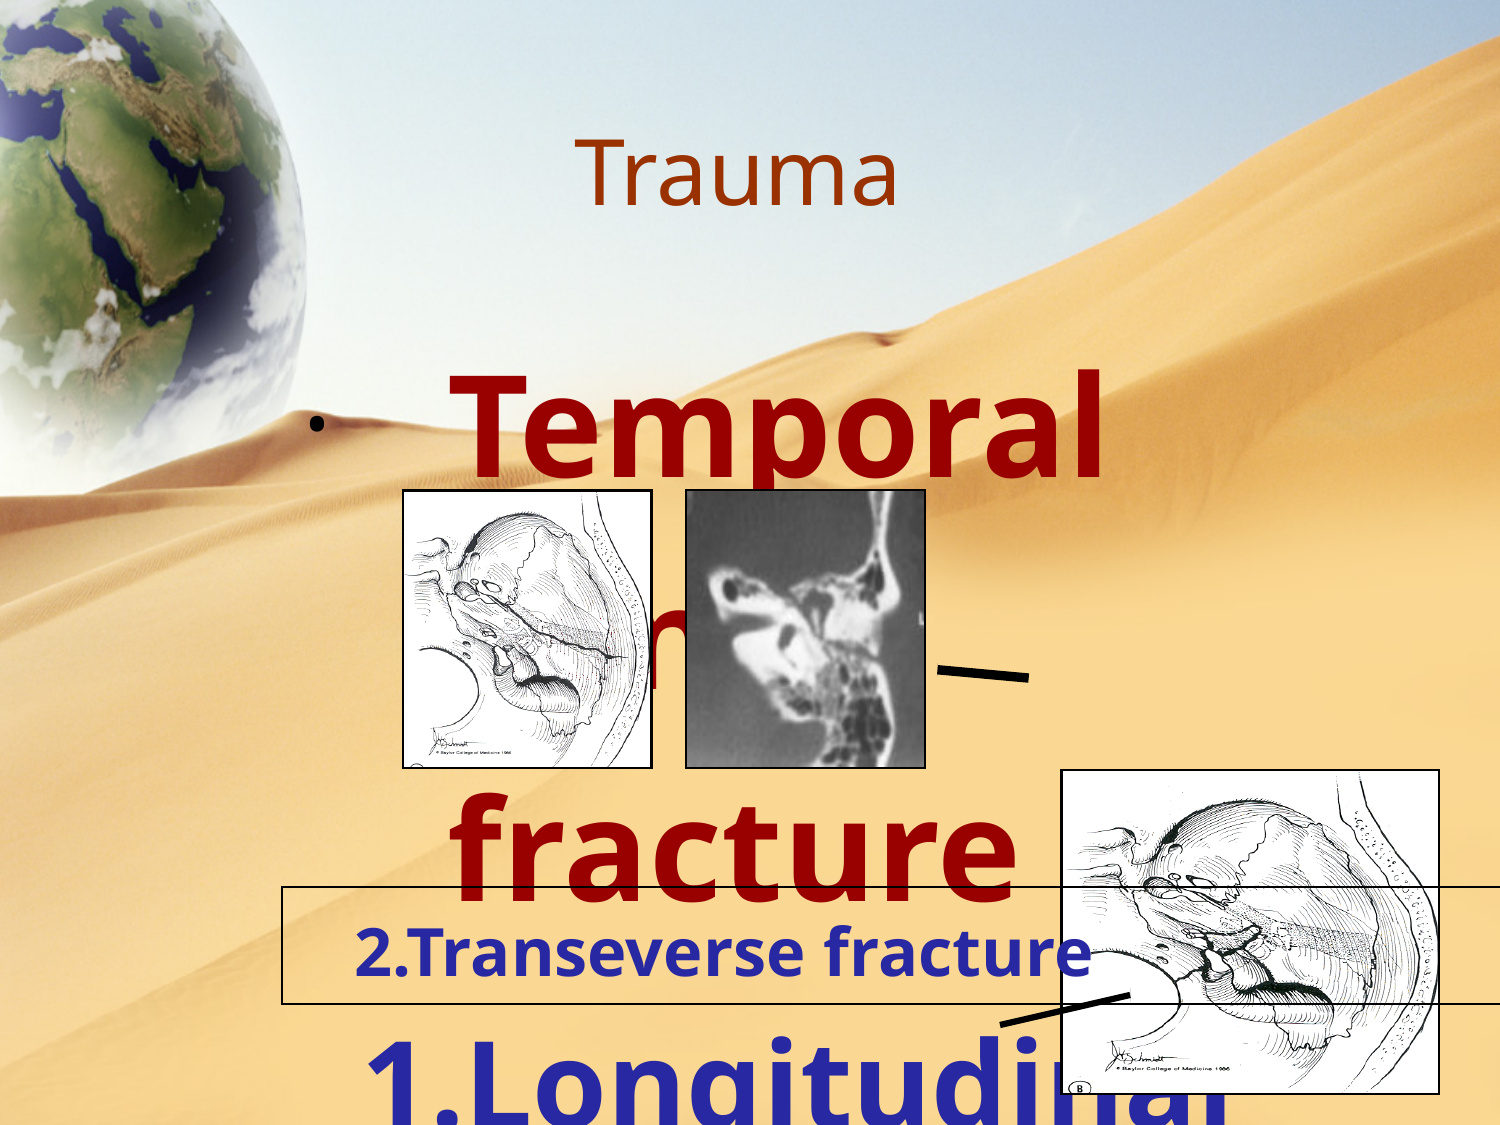

Trauma
Temporal bone fracture
1.Longitudinal fracture
2.Transeverse fracture